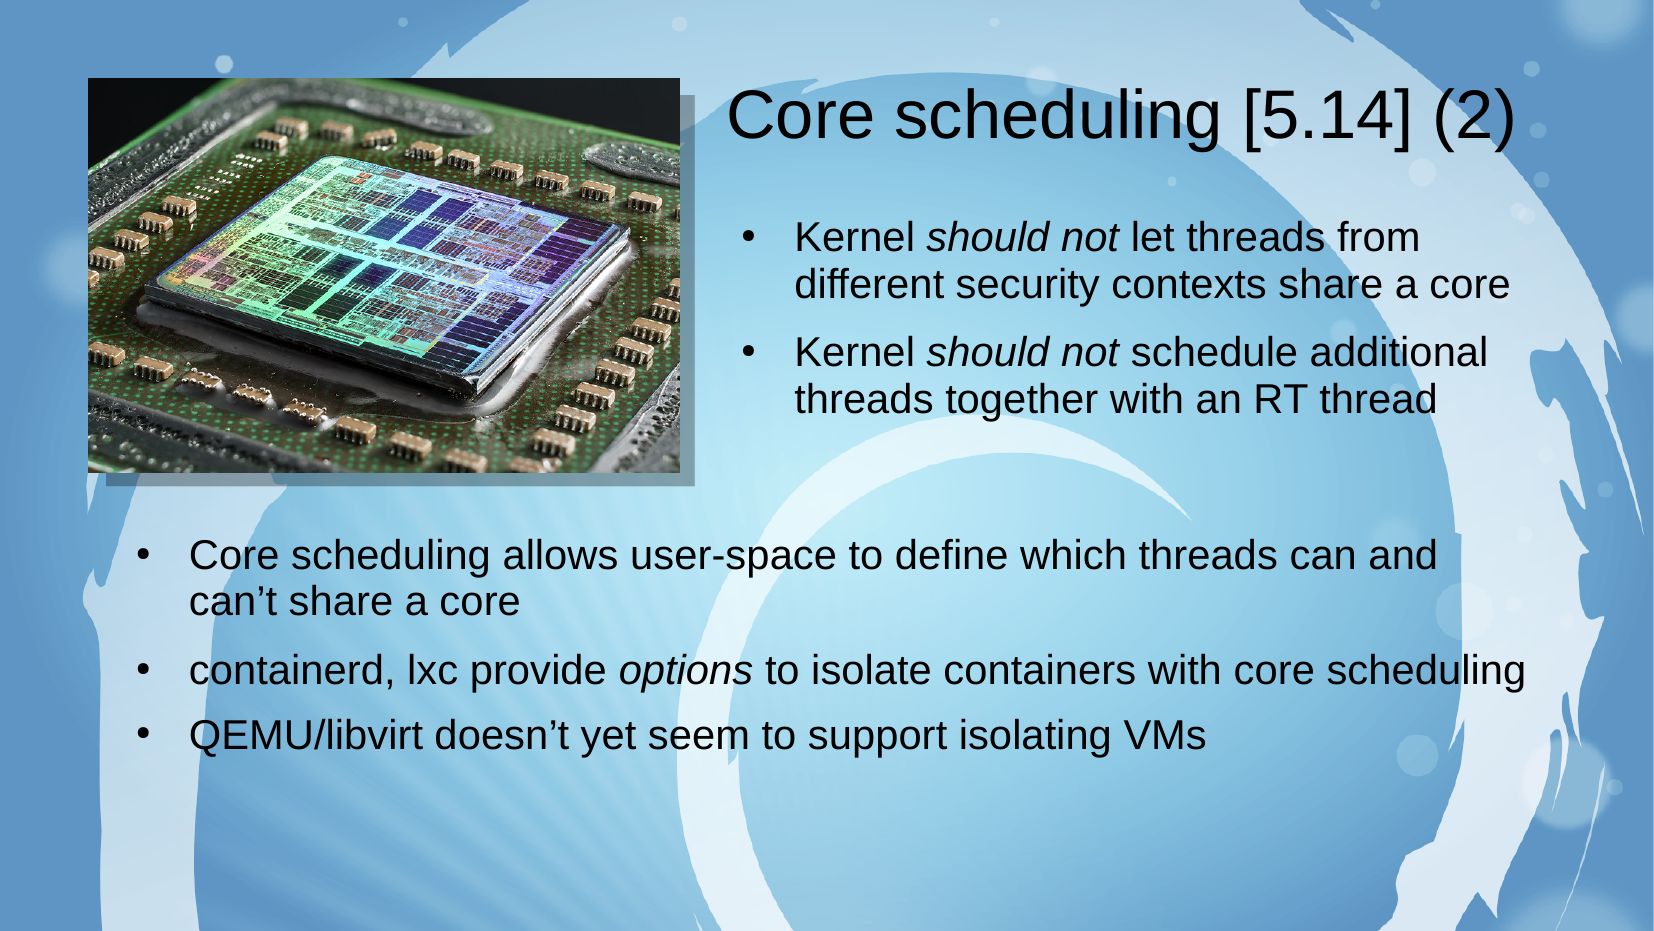

# Core scheduling [5.14] (2)
Kernel should not let threads from different security contexts share a core
Kernel should not schedule additional threads together with an RT thread
Core scheduling allows user-space to define which threads can and can’t share a core
containerd, lxc provide options to isolate containers with core scheduling
QEMU/libvirt doesn’t yet seem to support isolating VMs